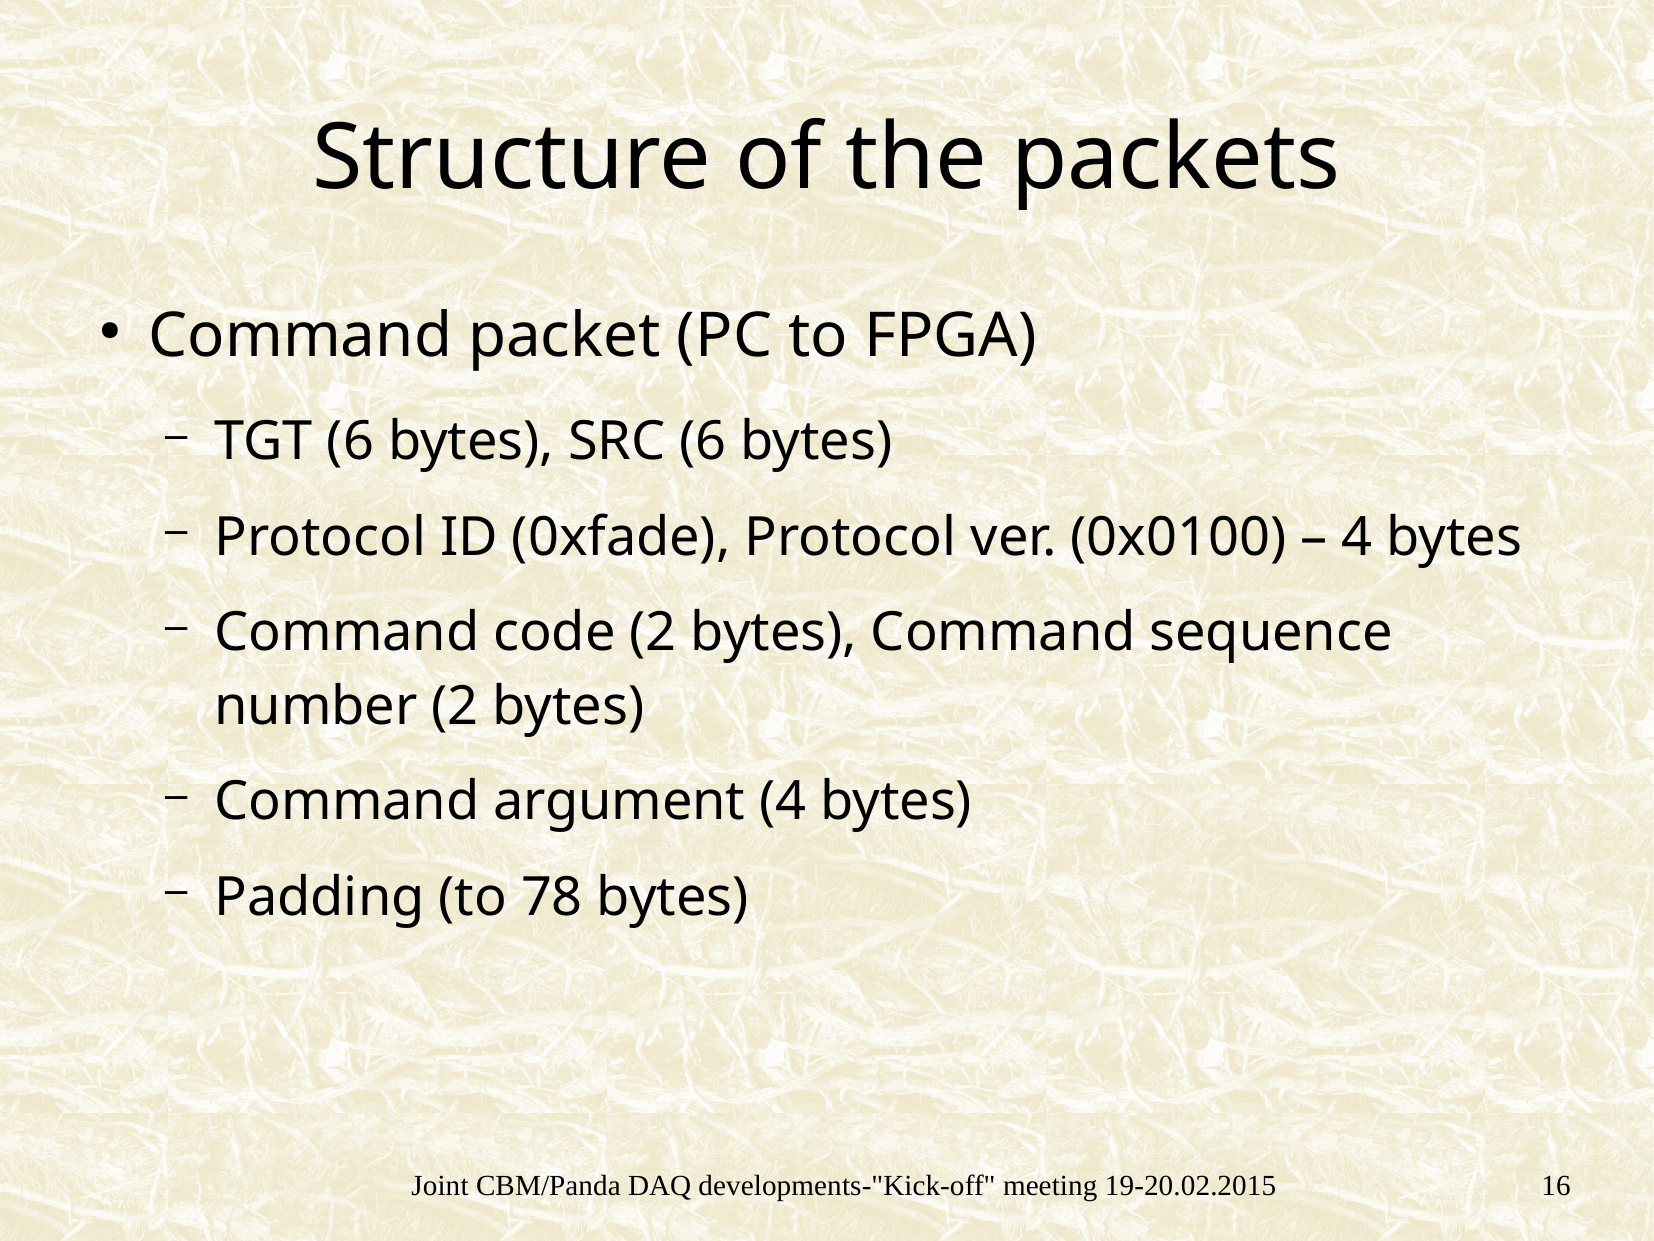

# Structure of the packets
Command packet (PC to FPGA)
TGT (6 bytes), SRC (6 bytes)
Protocol ID (0xfade), Protocol ver. (0x0100) – 4 bytes
Command code (2 bytes), Command sequence number (2 bytes)
Command argument (4 bytes)
Padding (to 78 bytes)
Joint CBM/Panda DAQ developments-"Kick-off" meeting 19-20.02.2015
16